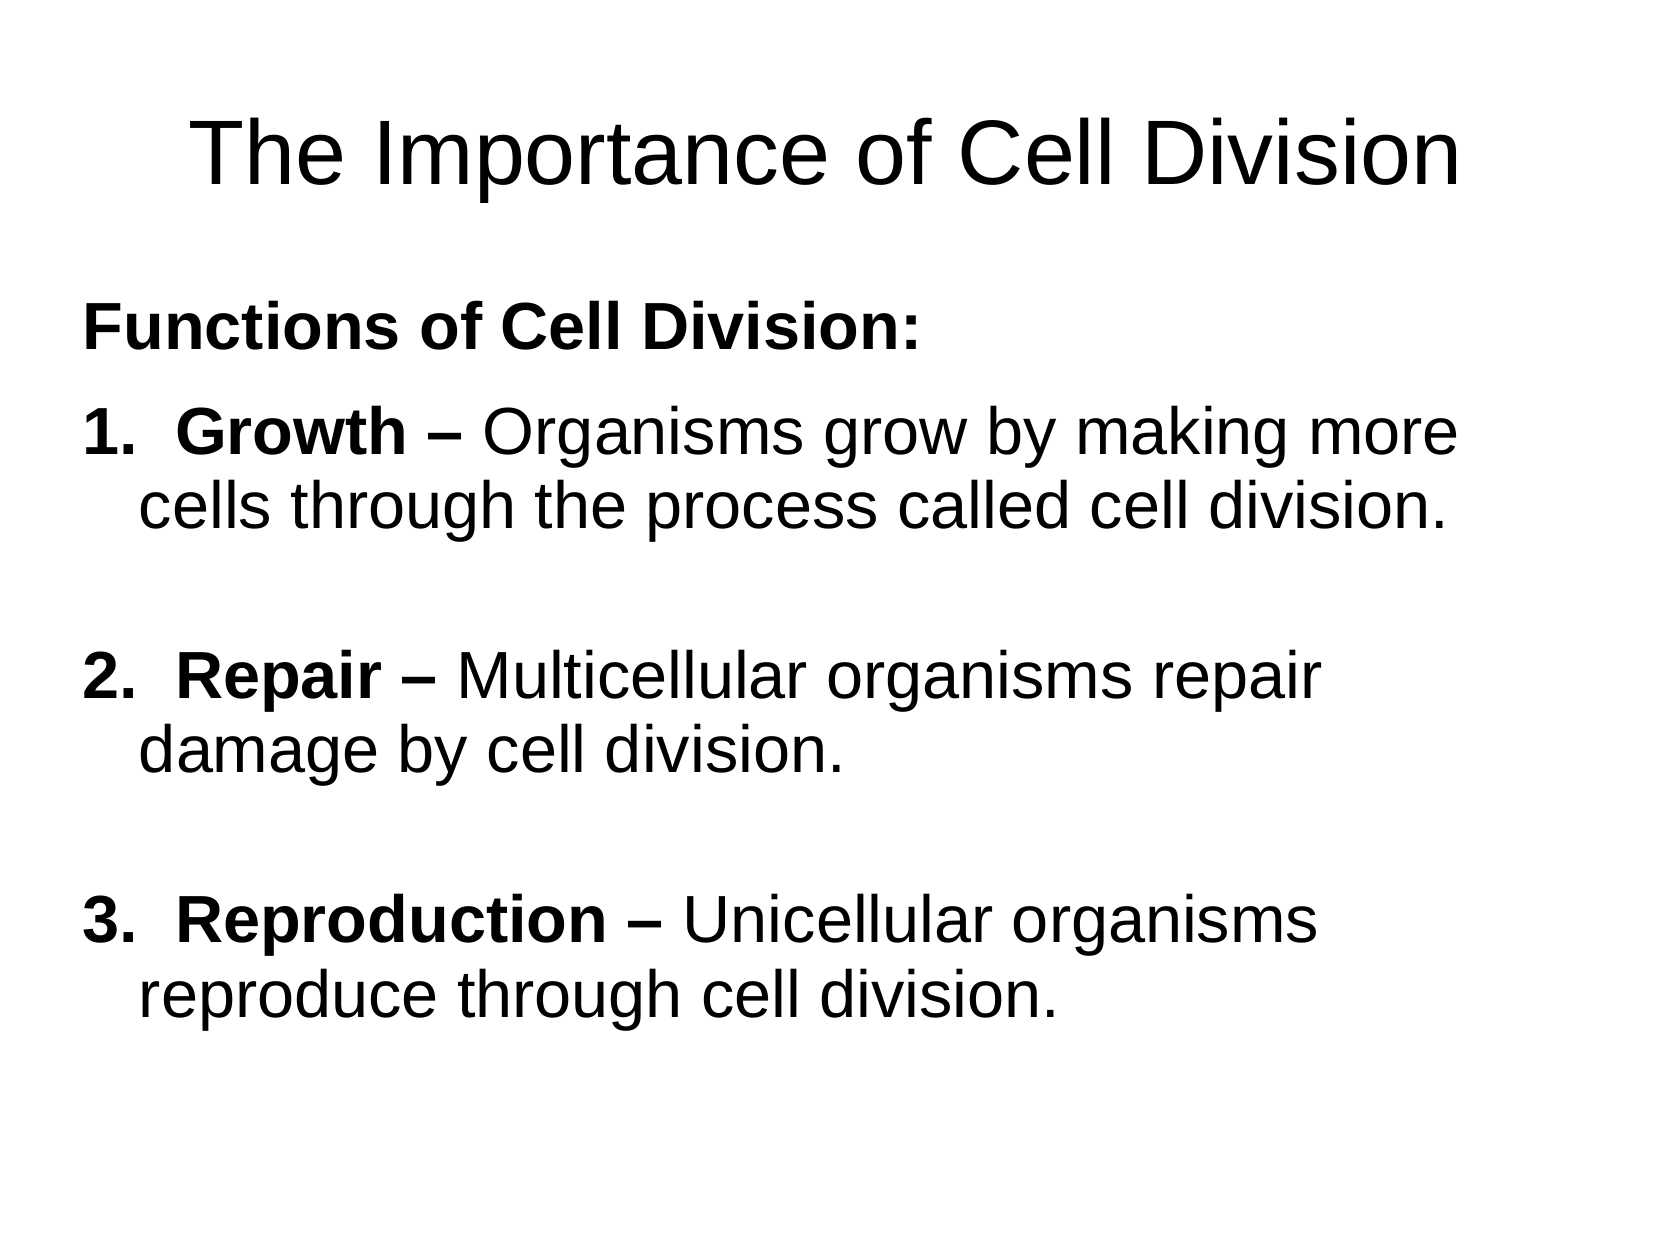

# The Importance of Cell Division
Functions of Cell Division:
1. Growth – Organisms grow by making more cells through the process called cell division.
2. Repair – Multicellular organisms repair damage by cell division.
3. Reproduction – Unicellular organisms reproduce through cell division.